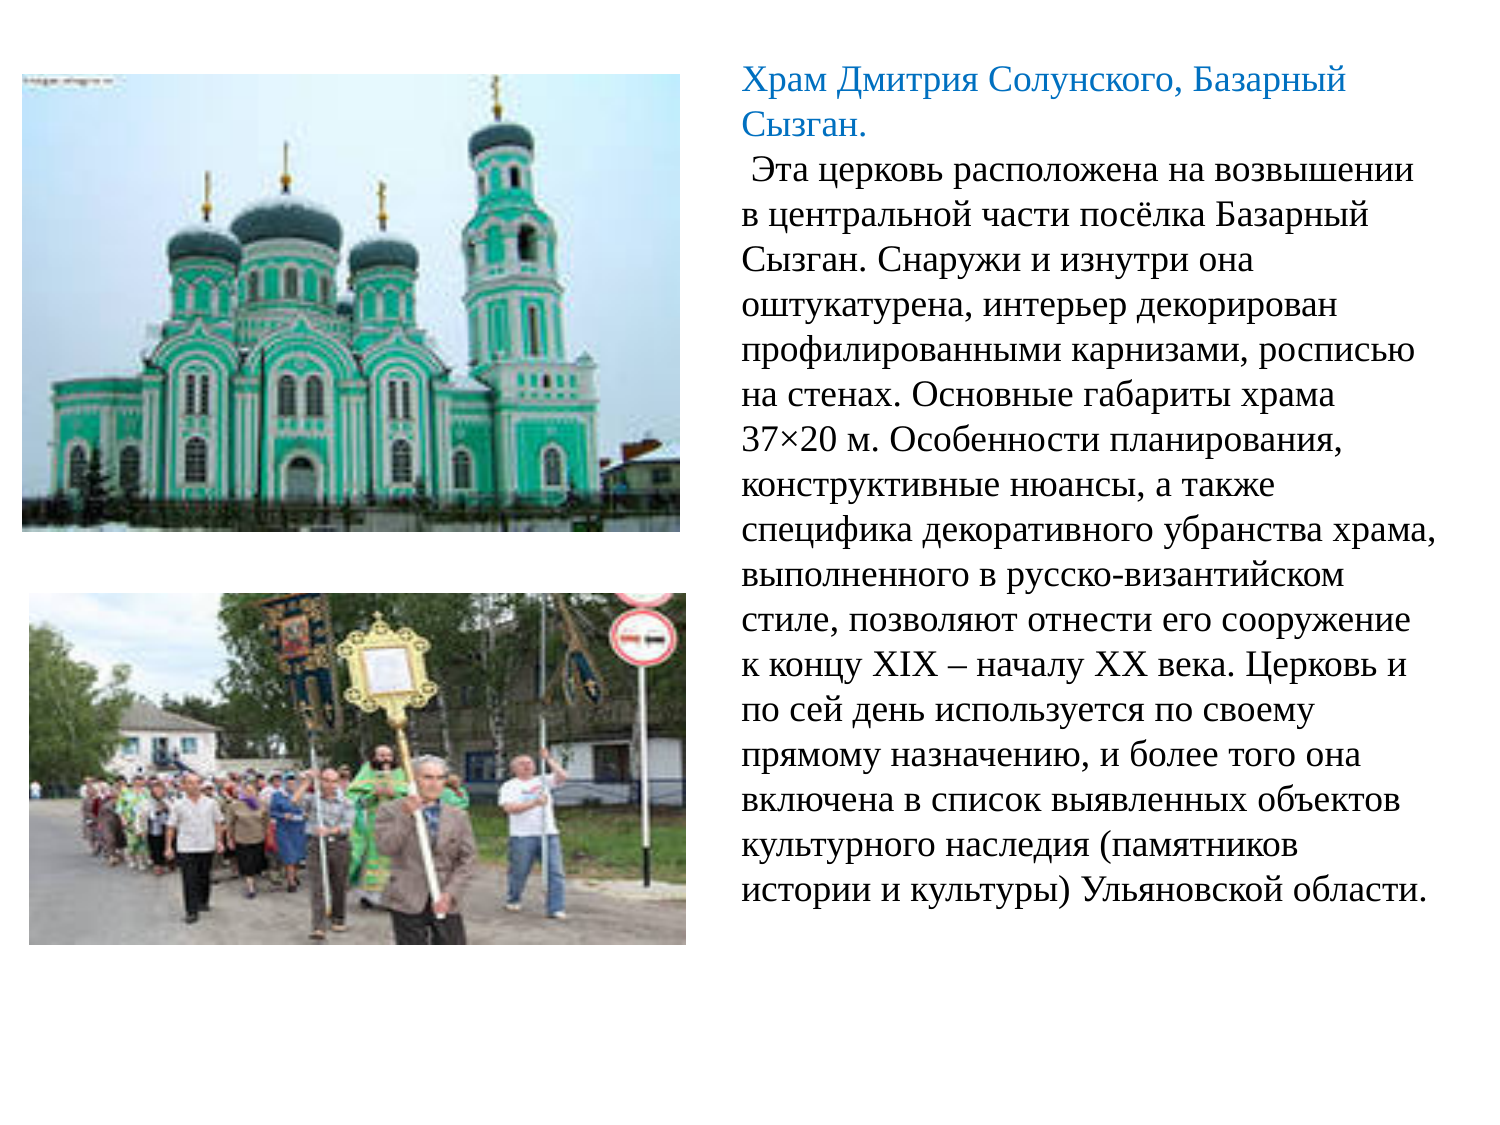

Храм Дмитрия Солунского, Базарный Сызган.
 Эта церковь расположена на возвышении в центральной части посёлка Базарный Сызган. Снаружи и изнутри она оштукатурена, интерьер декорирован профилированными карнизами, росписью на стенах. Основные габариты храма 37×20 м. Особенности планирования, конструктивные нюансы, а также специфика декоративного убранства храма, выполненного в русско-византийском стиле, позволяют отнести его сооружение к концу XIX – началу XX века. Церковь и по сей день используется по своему прямому назначению, и более того она включена в список выявленных объектов культурного наследия (памятников истории и культуры) Ульяновской области.